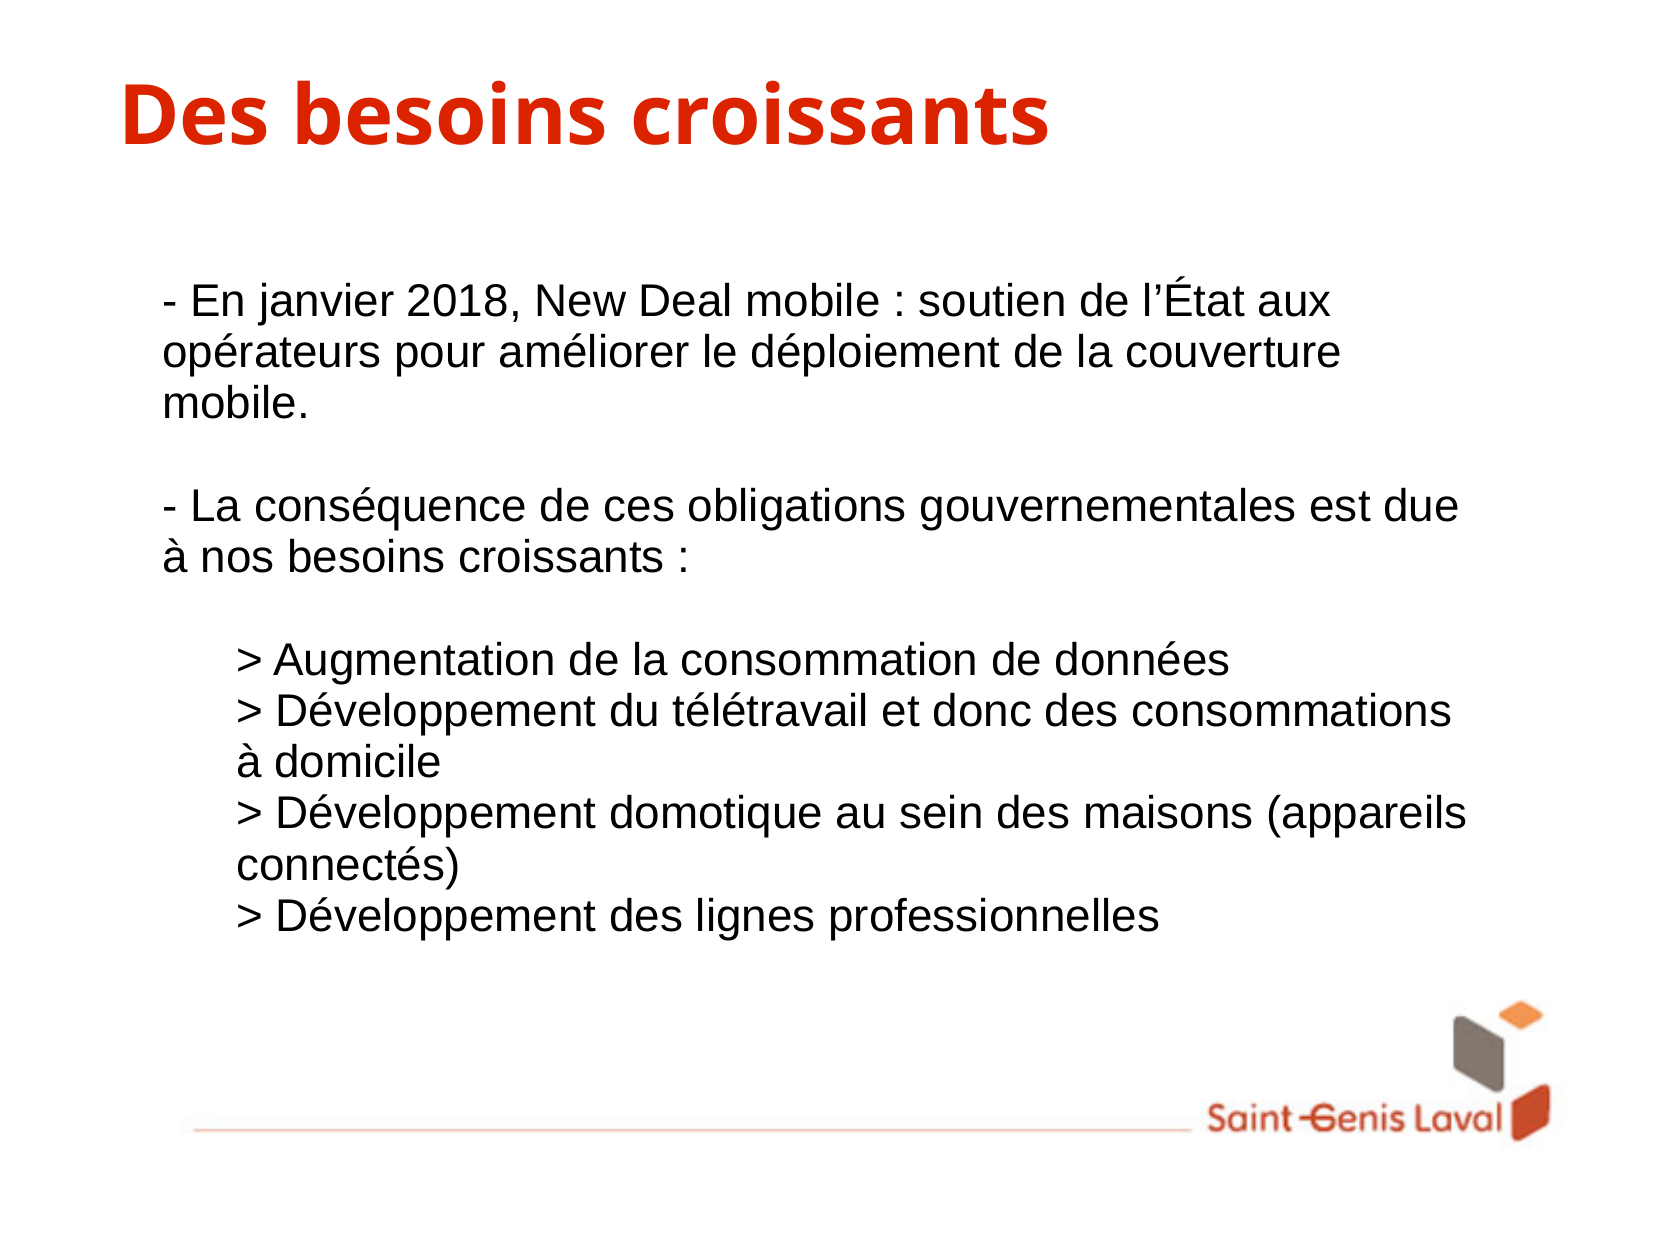

Des besoins croissants
- En janvier 2018, New Deal mobile : soutien de l’État aux opérateurs pour améliorer le déploiement de la couverture mobile.
- La conséquence de ces obligations gouvernementales est due à nos besoins croissants :
	> Augmentation de la consommation de données
	> Développement du télétravail et donc des consommations 		à domicile
	> Développement domotique au sein des maisons (appareils 		connectés)
	> Développement des lignes professionnelles